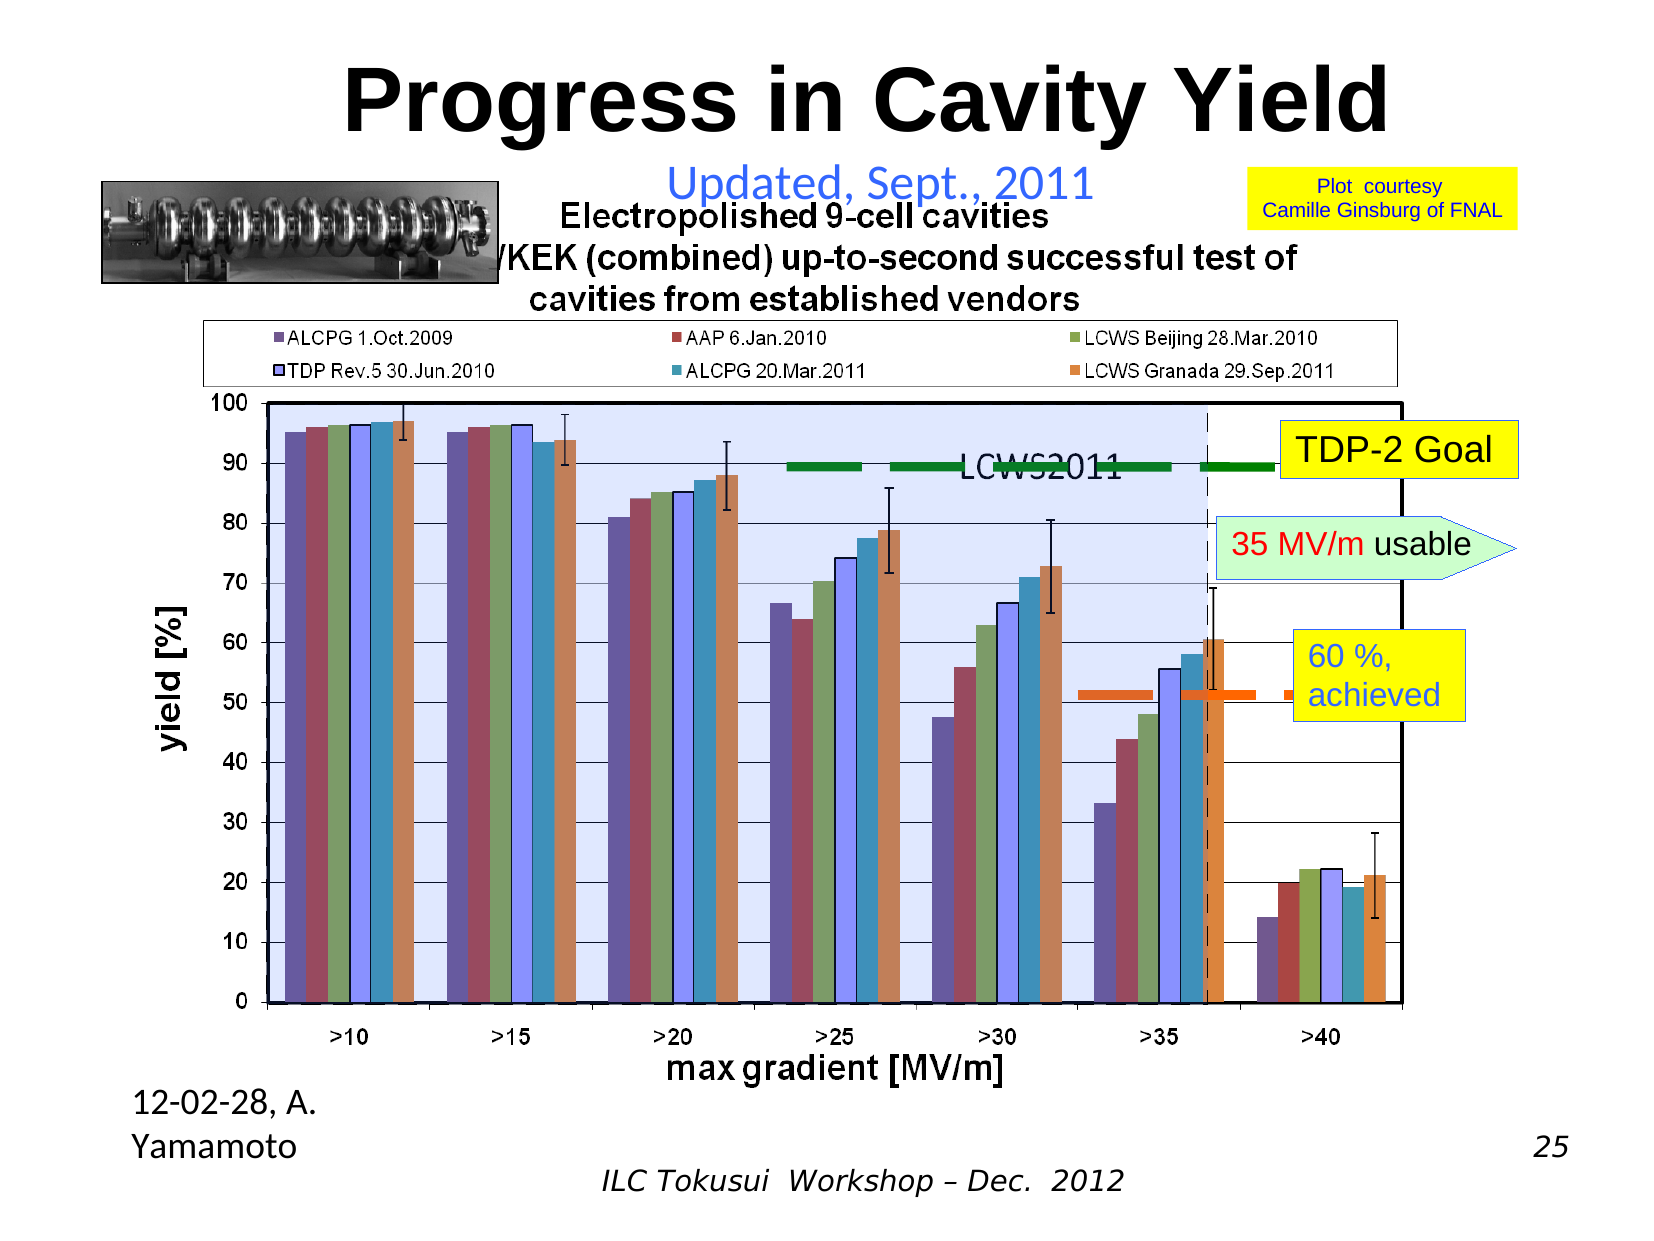

# Progress in Cavity Yield Updated, Sept., 2011
Plot courtesy
Camille Ginsburg of FNAL
TDP-2 Goal
35 MV/m usable
60 %,
achieved
12-02-28, A. Yamamoto
FCPPL Workshop - March 2012
25